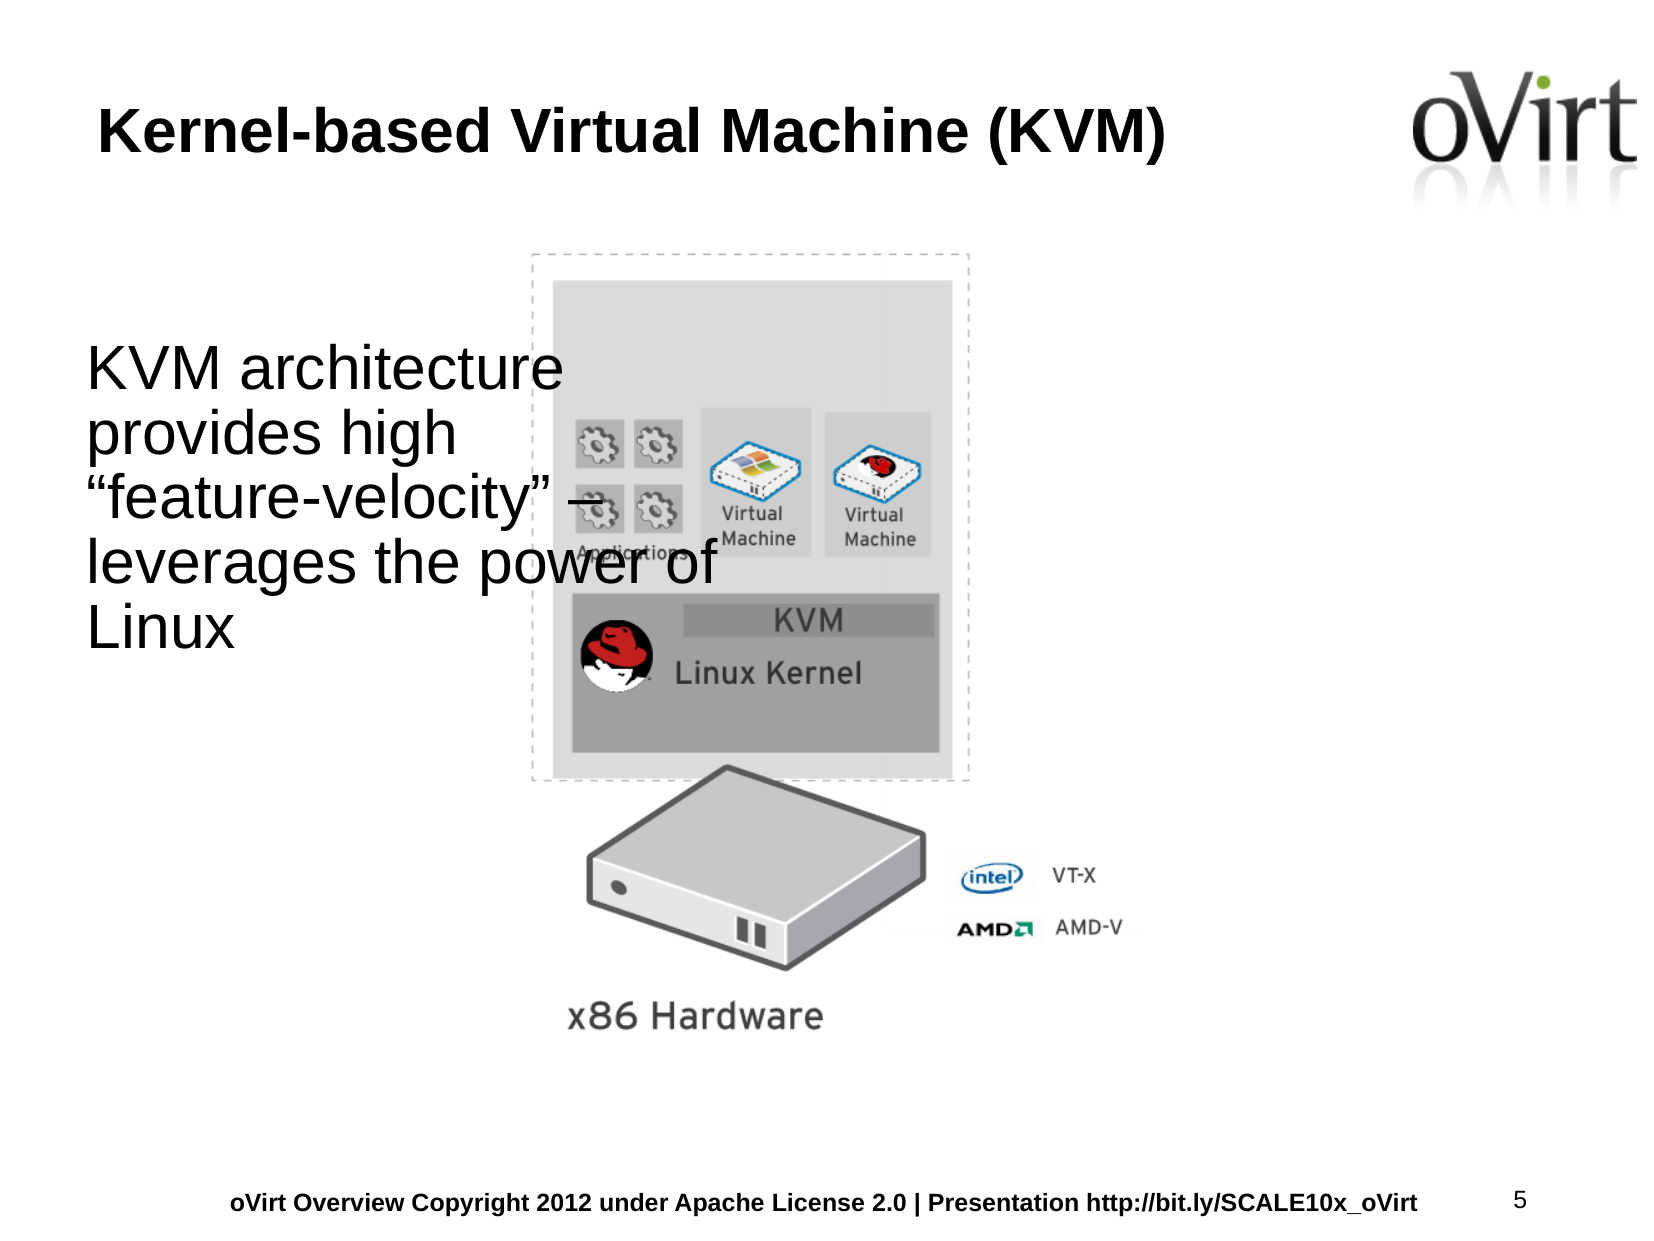

# Kernel-based Virtual Machine (KVM)
KVM architecture provides high
“feature-velocity” – leverages the power of Linux